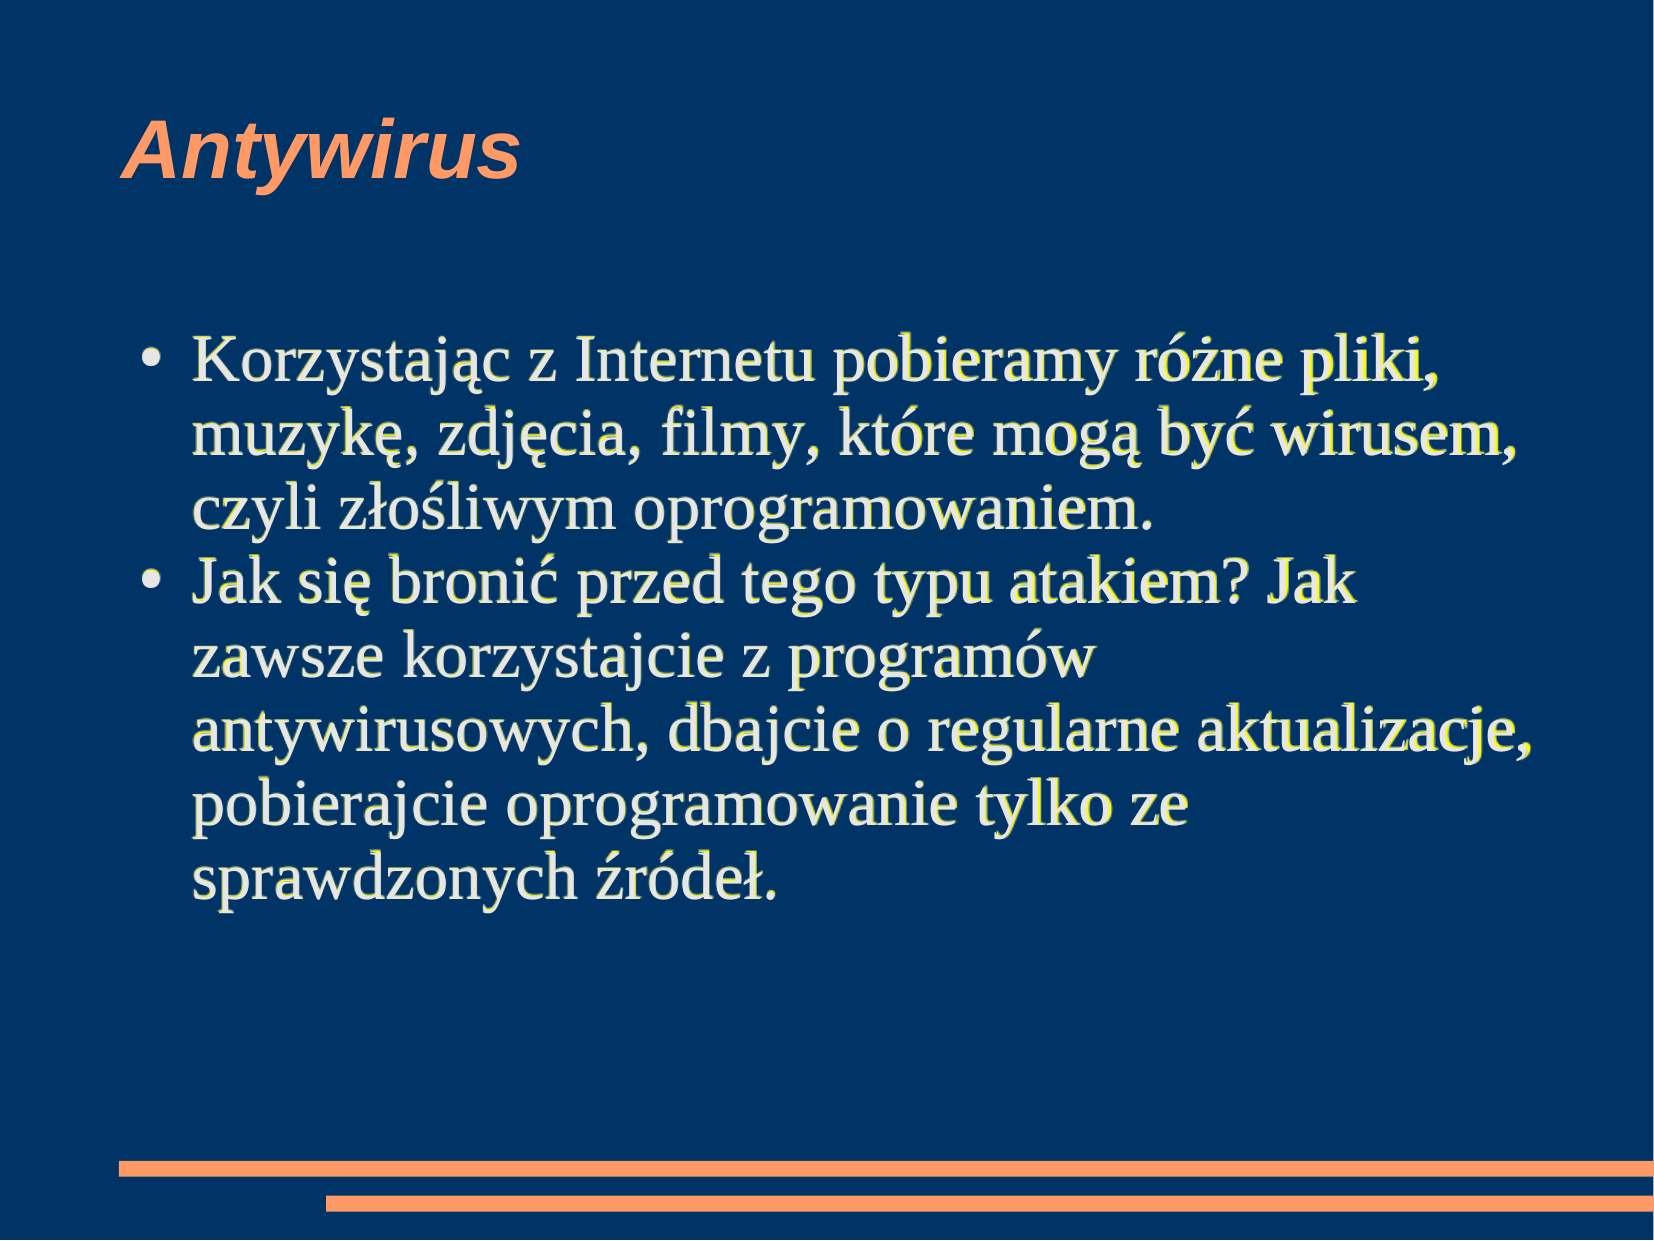

# Antywirus
Korzystając z Internetu pobieramy różne pliki, muzykę, zdjęcia, filmy, które mogą być wirusem, czyli złośliwym oprogramowaniem.
Jak się bronić przed tego typu atakiem? Jak zawsze korzystajcie z programów antywirusowych, dbajcie o regularne aktualizacje, pobierajcie oprogramowanie tylko ze sprawdzonych źródeł.